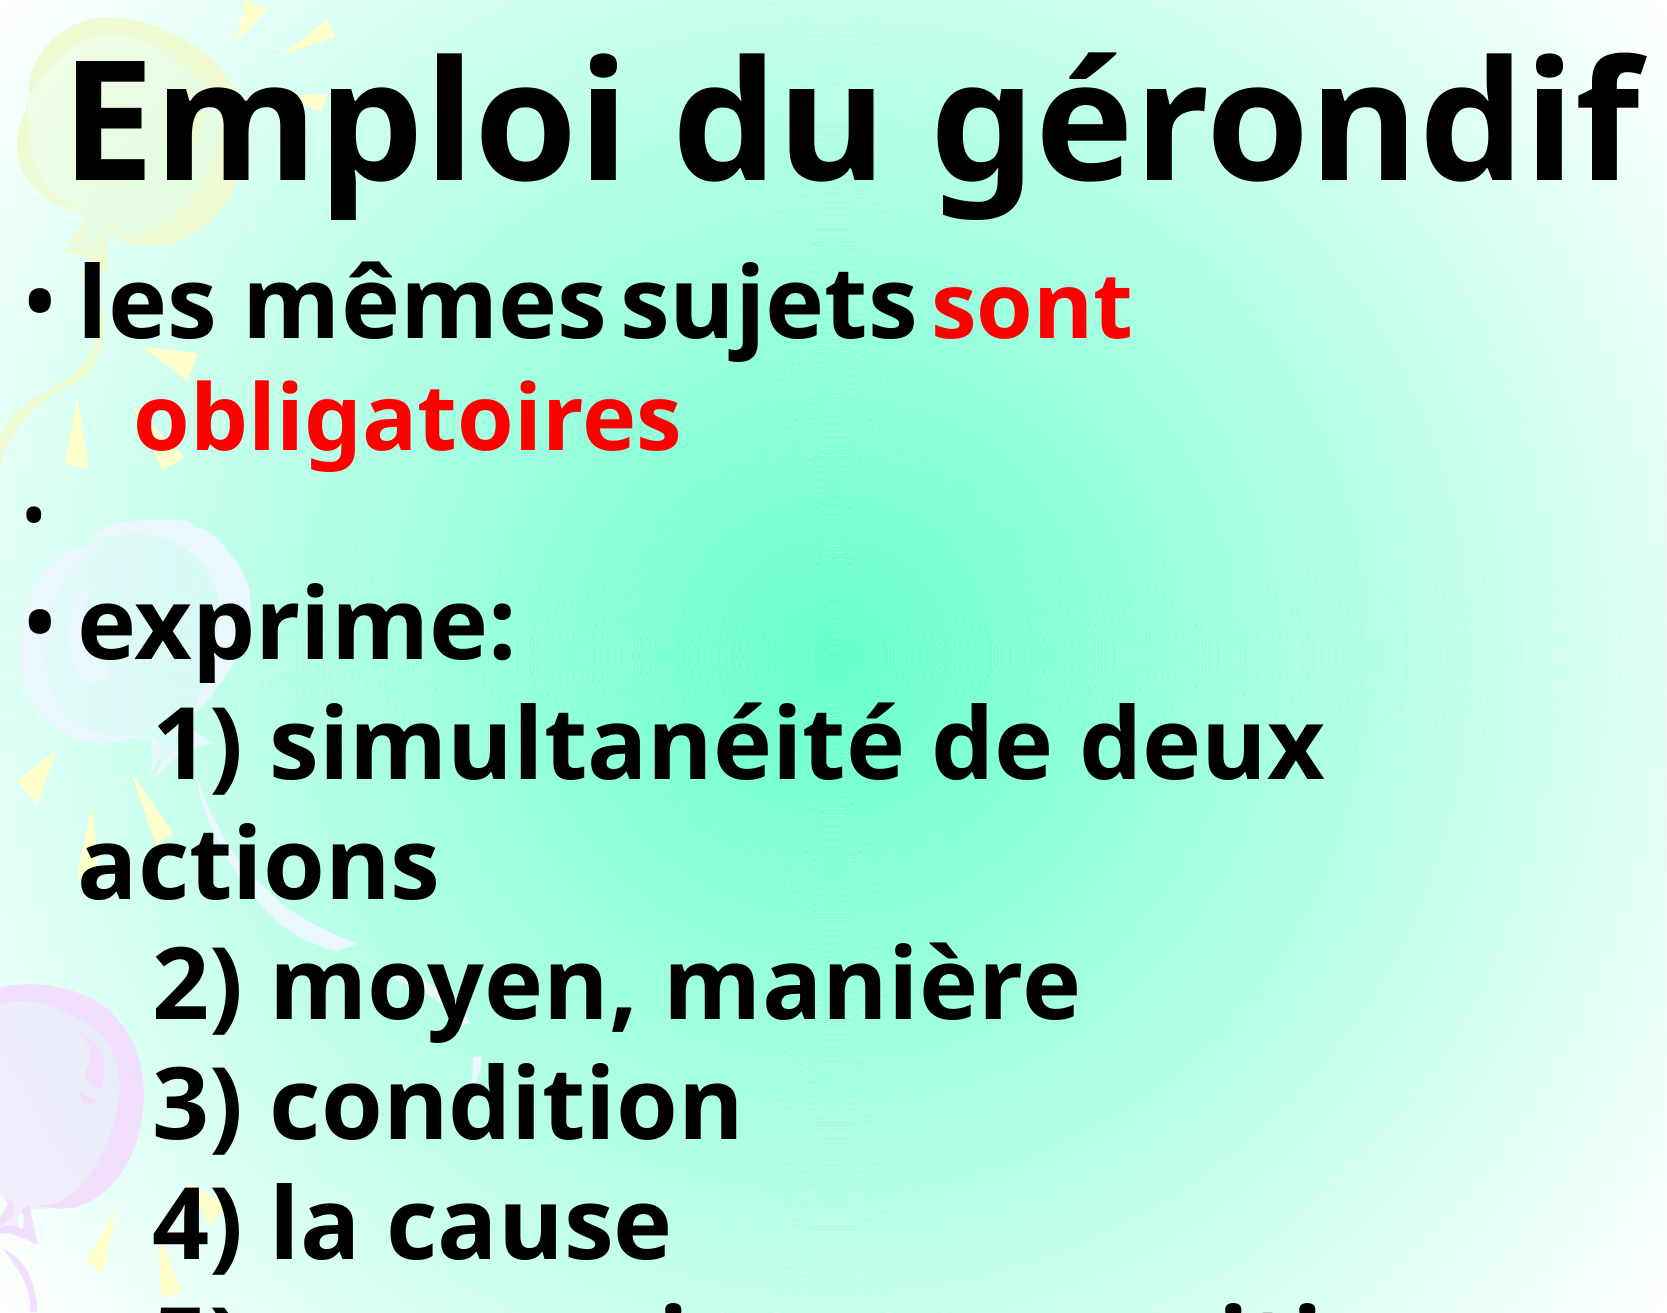

Emploi du gérondif
les mêmes sujets sont obligatoires
exprime:
	1) simultanéité de deux actions
	2) moyen, manière
	3) condition
	4) la cause
	5) concession – opposition (přípustku)